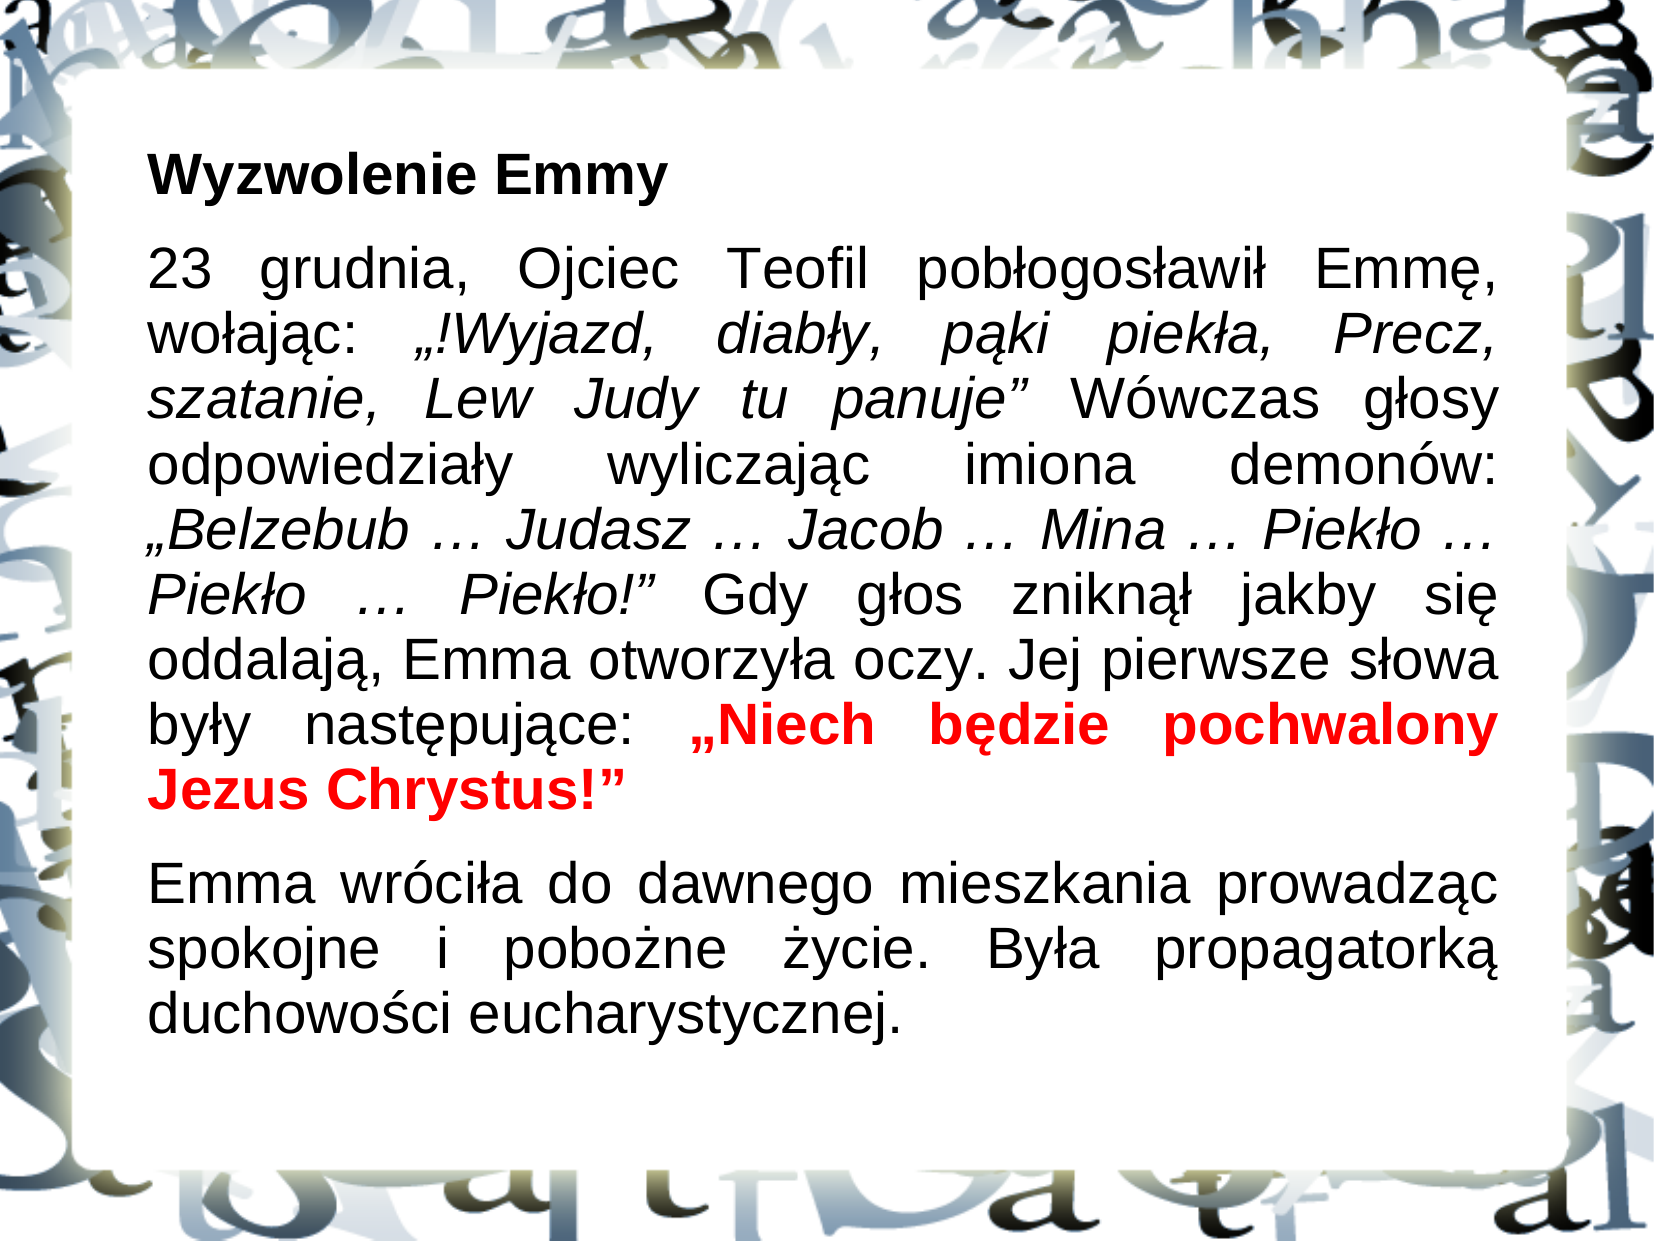

# Wyzwolenie Emmy
23 grudnia, Ojciec Teofil pobłogosławił Emmę, wołając: „!Wyjazd, diabły, pąki piekła, Precz, szatanie, Lew Judy tu panuje” Wówczas głosy odpowiedziały wyliczając imiona demonów: „Belzebub … Judasz … Jacob … Mina … Piekło … Piekło … Piekło!” Gdy głos zniknął jakby się oddalają, Emma otworzyła oczy. Jej pierwsze słowa były następujące: „Niech będzie pochwalony Jezus Chrystus!”
Emma wróciła do dawnego mieszkania prowadząc spokojne i pobożne życie. Była propagatorką duchowości eucharystycznej.